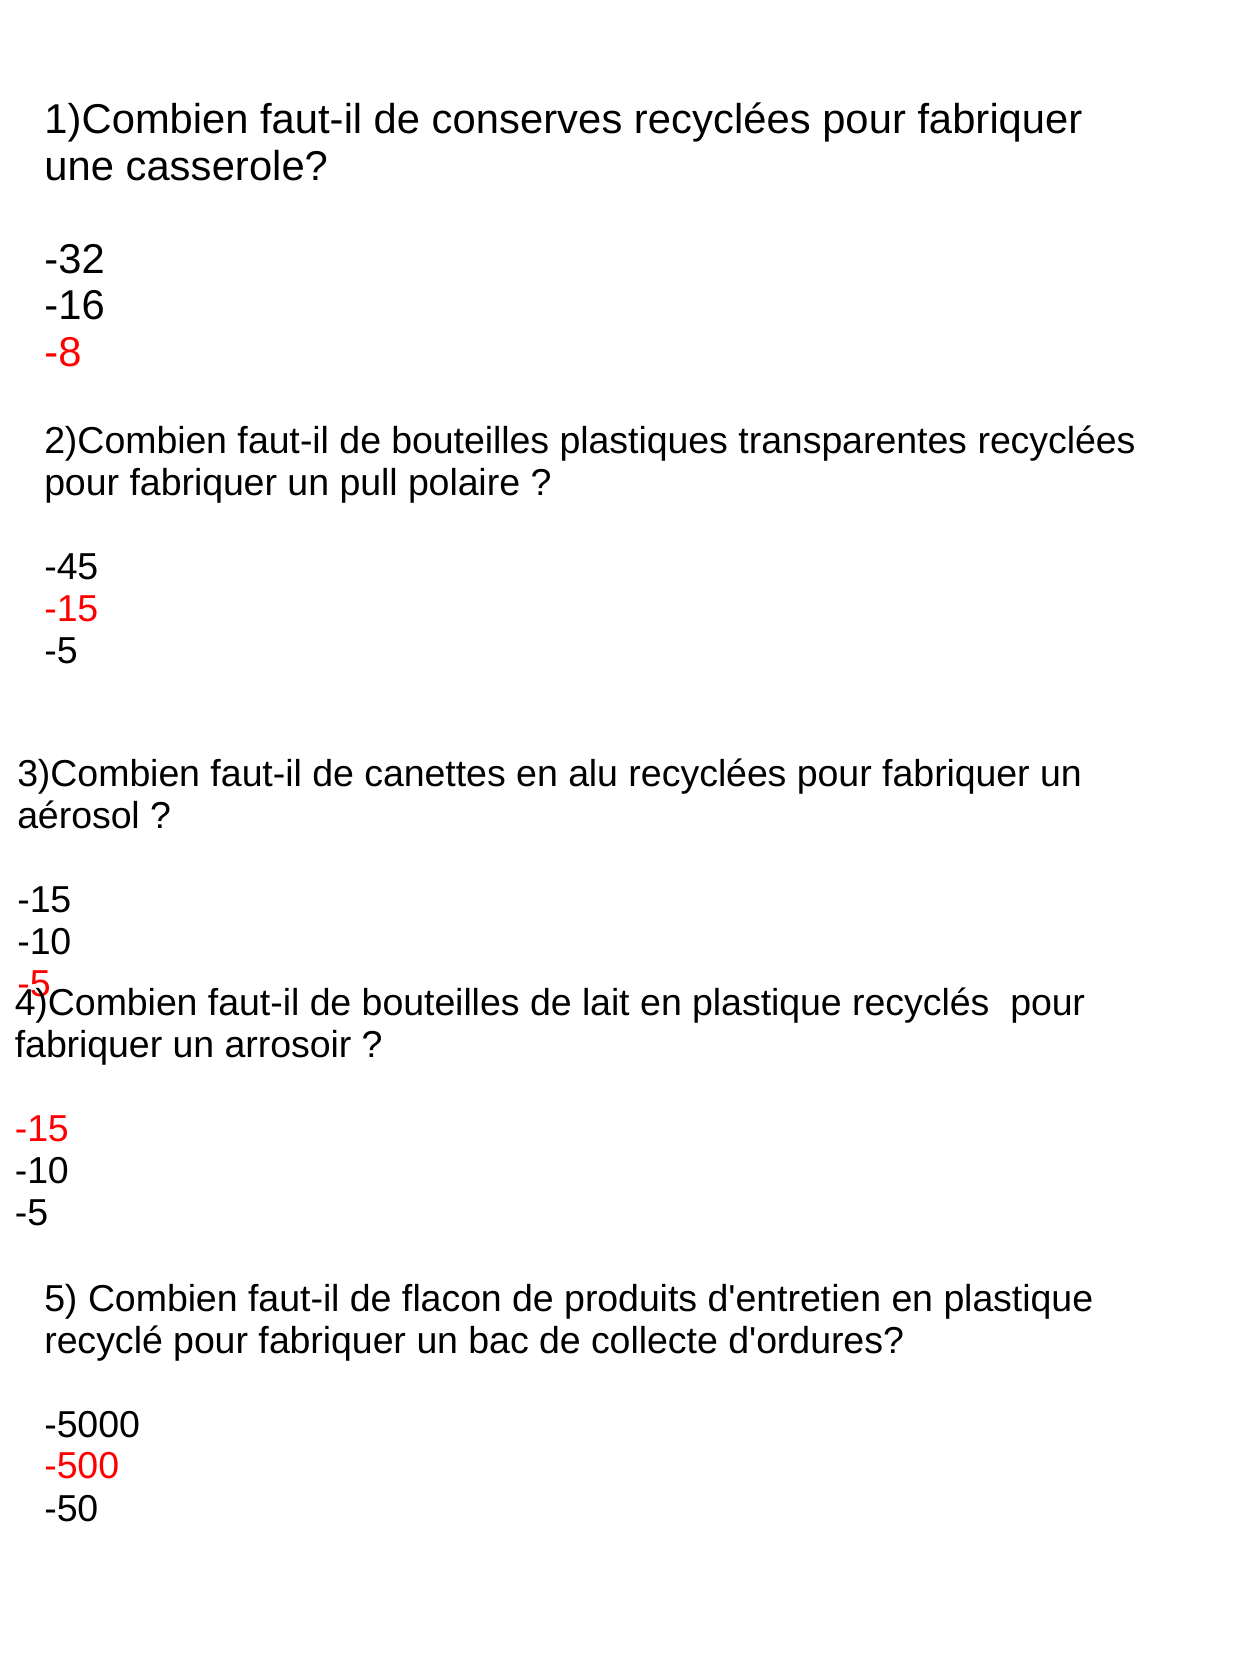

#
1)Combien faut-il de conserves recyclées pour fabriquer une casserole?
-32
-16
-8
2)Combien faut-il de bouteilles plastiques transparentes recyclées pour fabriquer un pull polaire ?
-45
-15
-5
3)Combien faut-il de canettes en alu recyclées pour fabriquer un aérosol ?
-15
-10
-5
4)Combien faut-il de bouteilles de lait en plastique recyclés pour fabriquer un arrosoir ?
-15
-10
-5
5) Combien faut-il de flacon de produits d'entretien en plastique recyclé pour fabriquer un bac de collecte d'ordures?
-5000
-500
-50